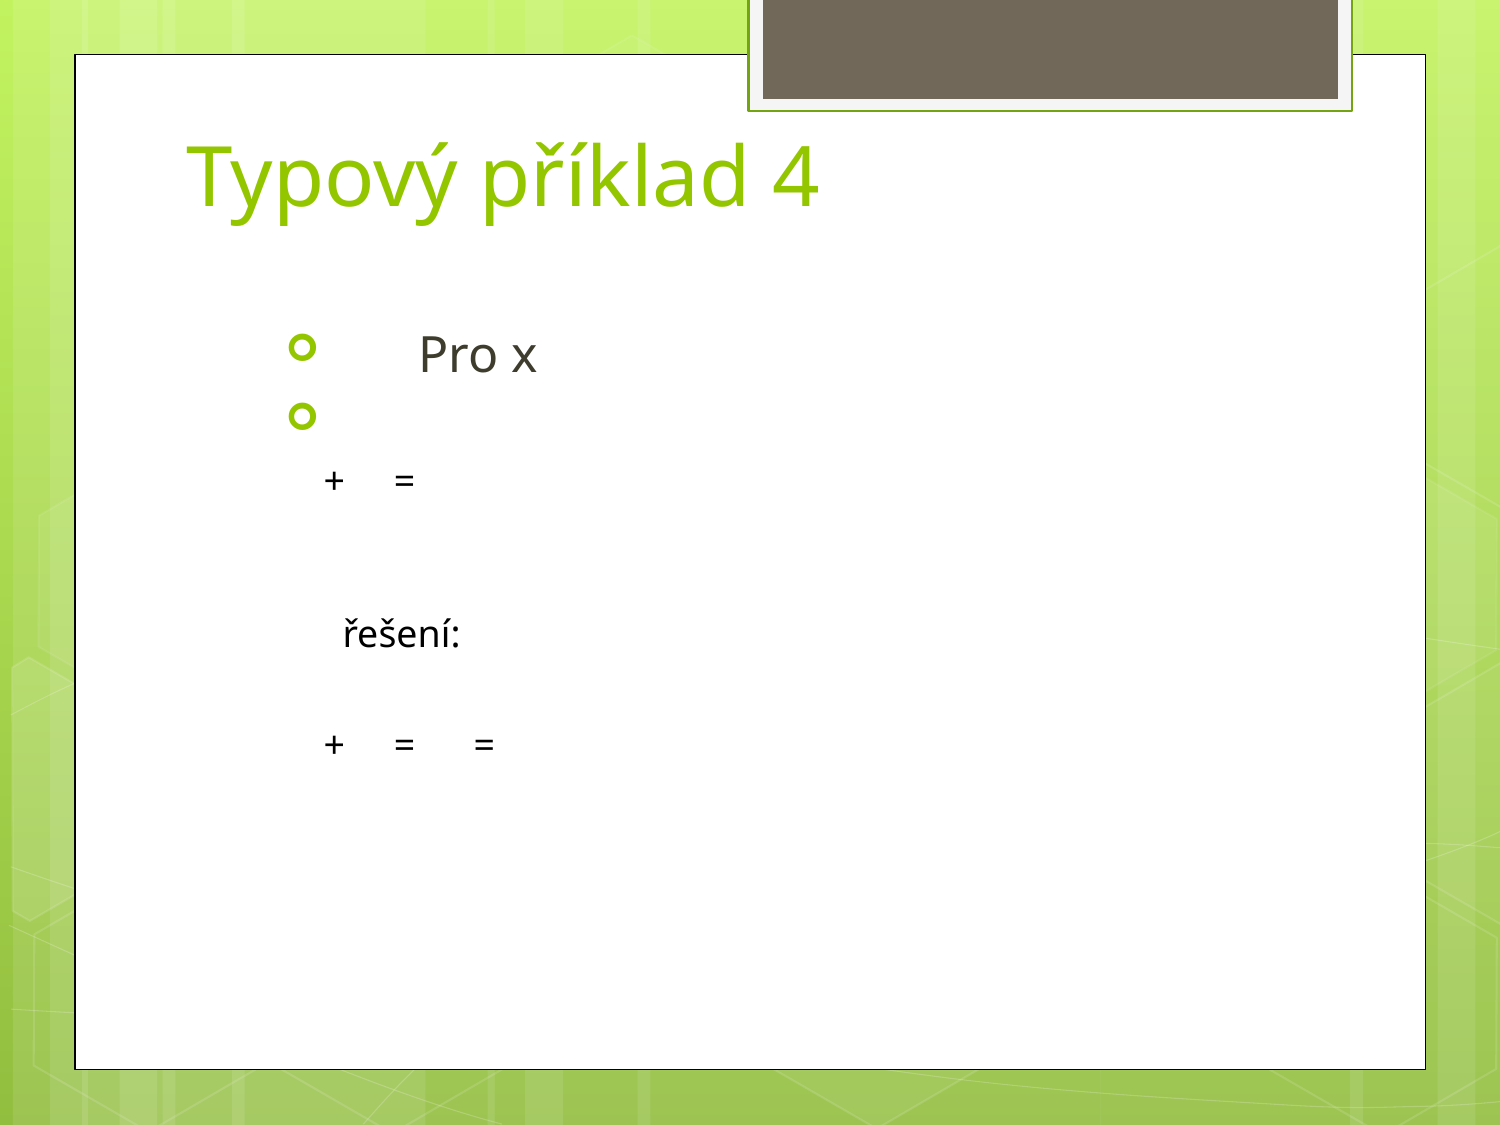

# Typový příklad 4
Pro x
 + =
řešení:
 + = =